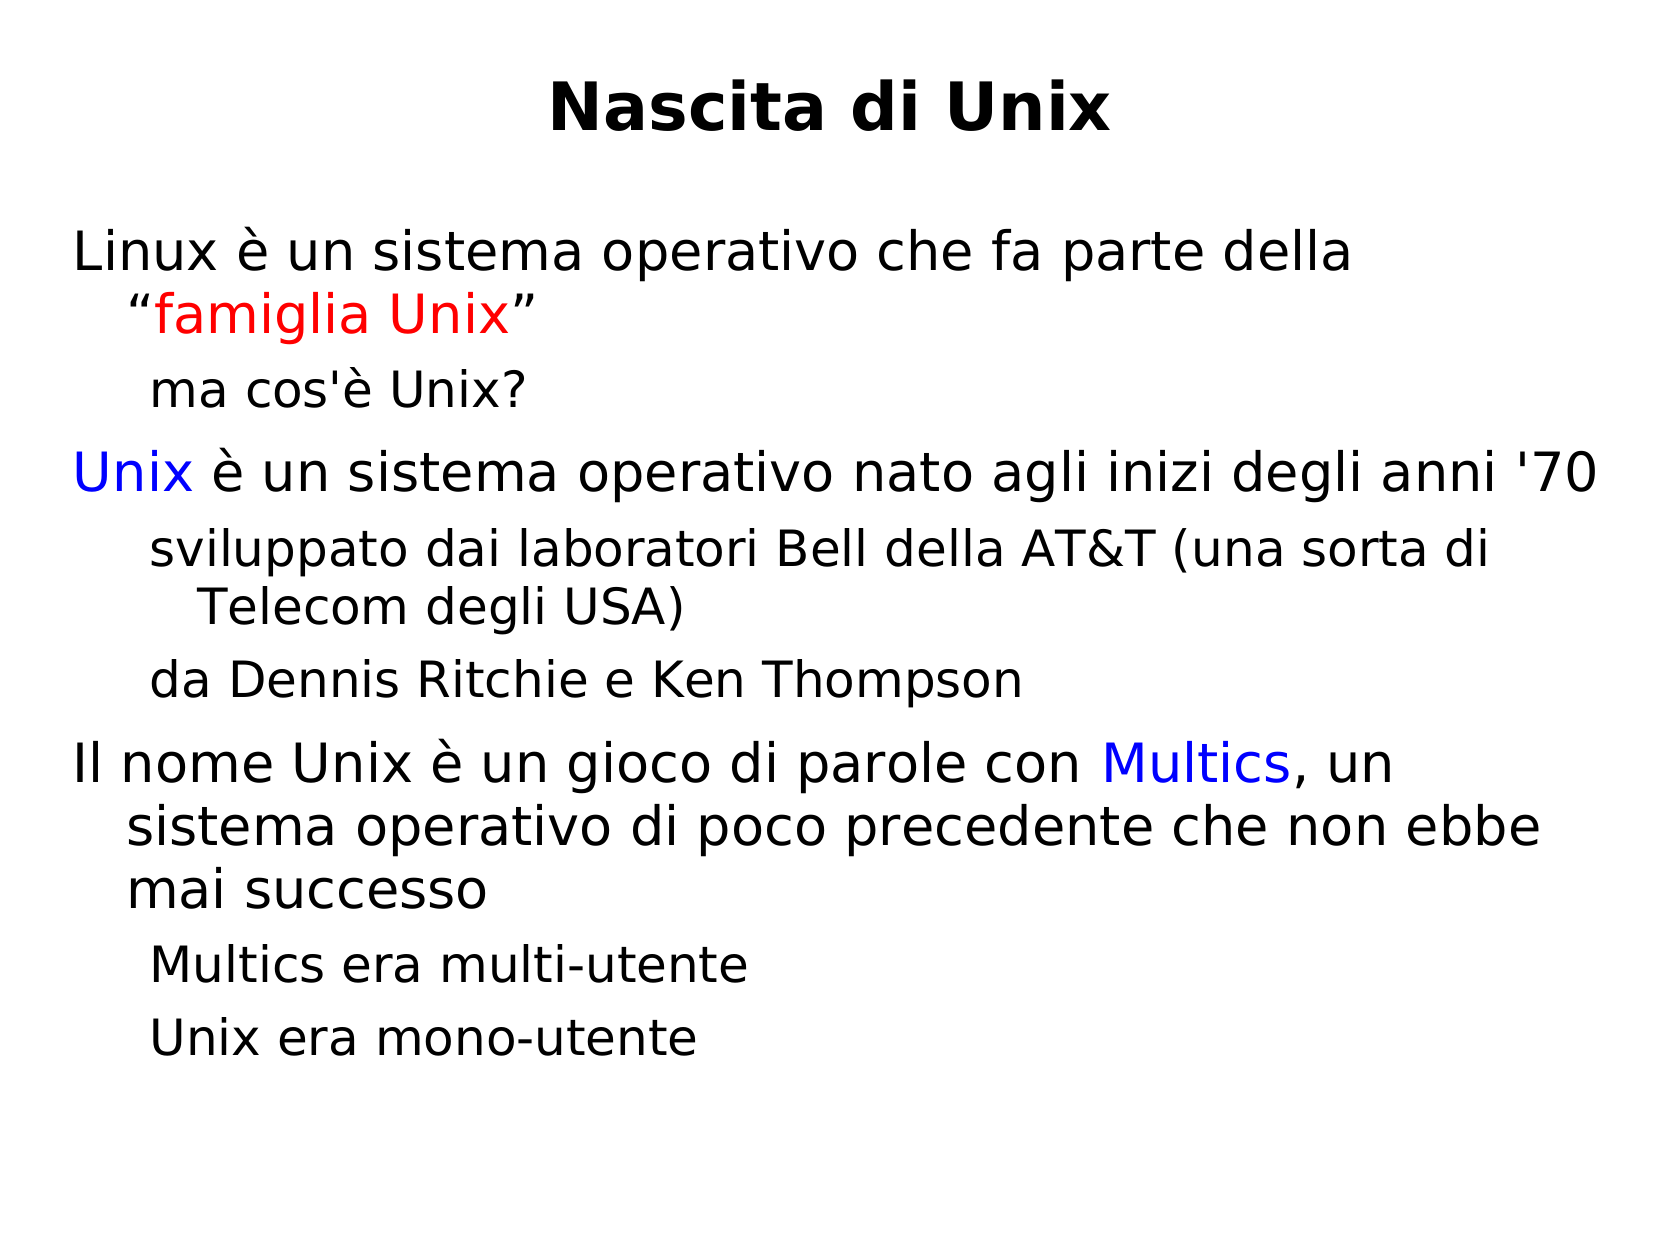

# Nascita di Unix
Linux è un sistema operativo che fa parte della “famiglia Unix”
ma cos'è Unix?
Unix è un sistema operativo nato agli inizi degli anni '70
sviluppato dai laboratori Bell della AT&T (una sorta di Telecom degli USA)
da Dennis Ritchie e Ken Thompson
Il nome Unix è un gioco di parole con Multics, un sistema operativo di poco precedente che non ebbe mai successo
Multics era multi-utente
Unix era mono-utente